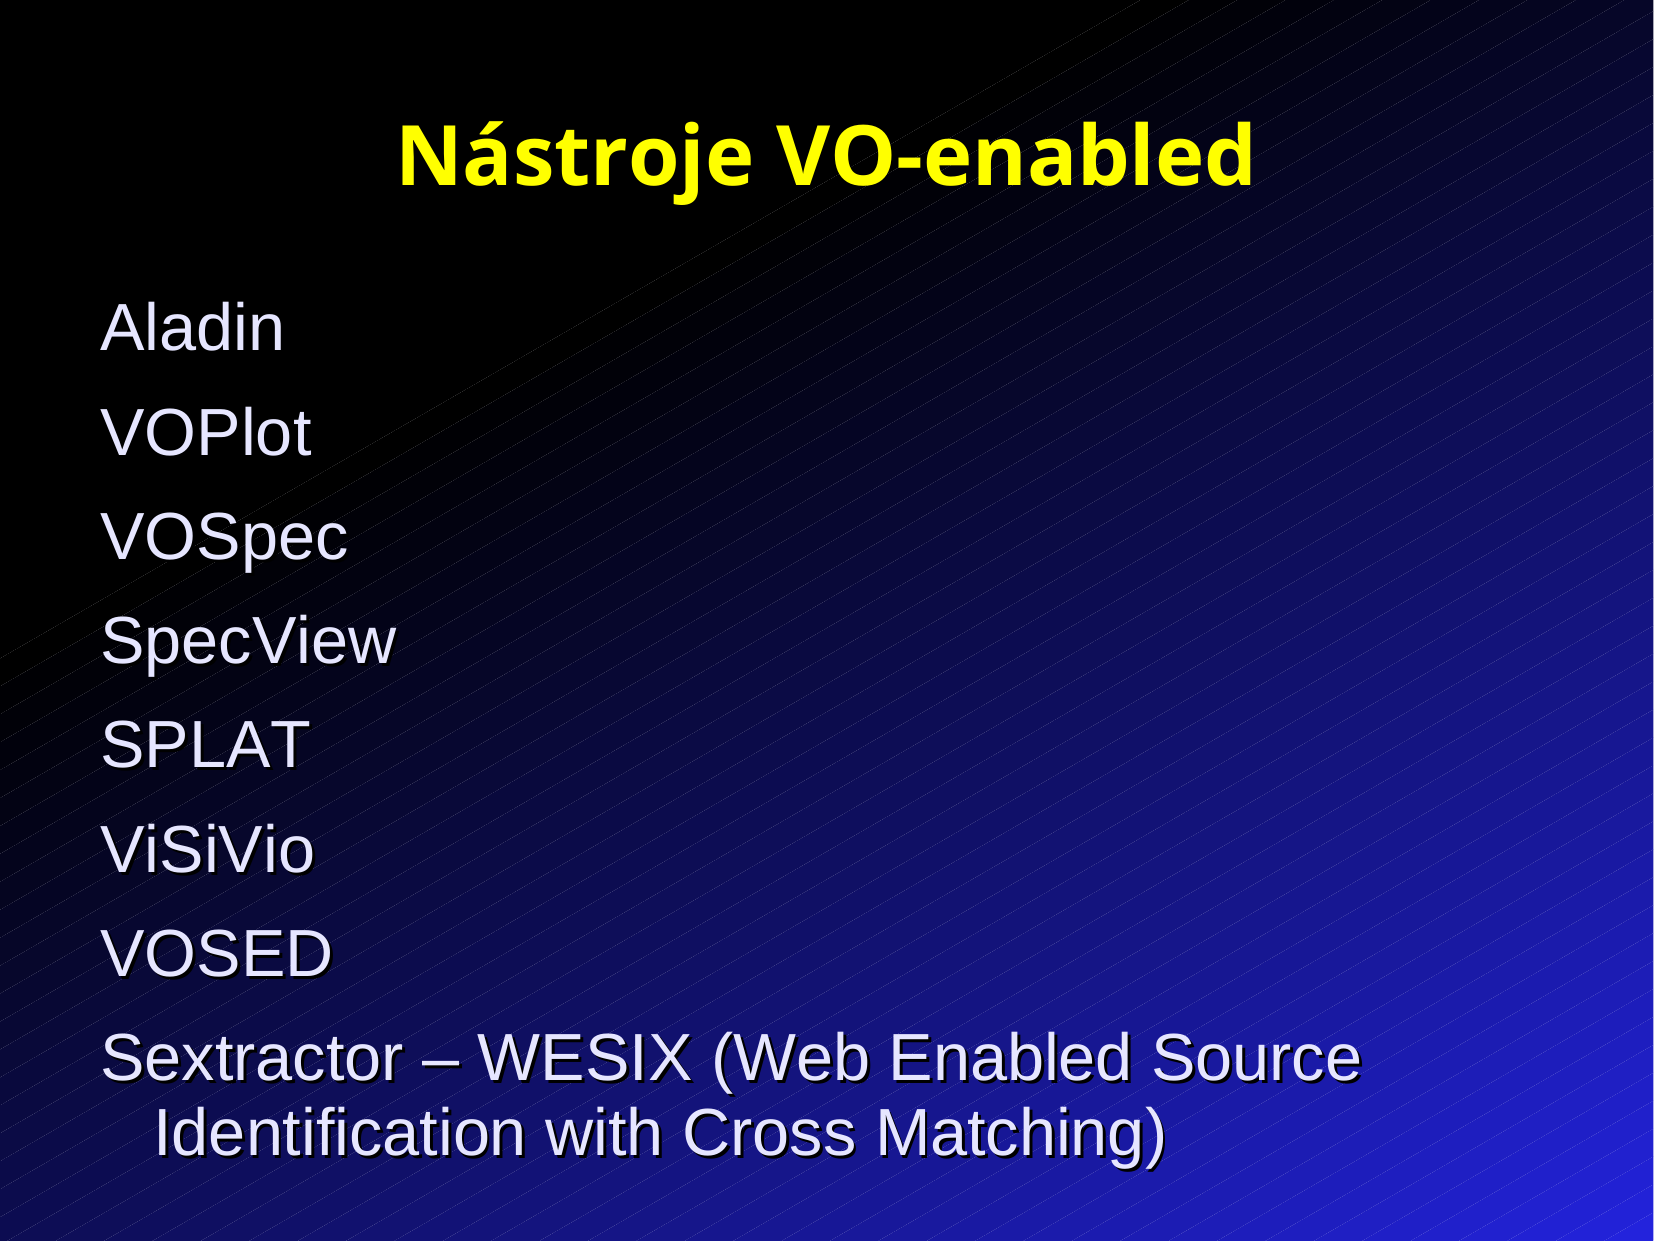

# Nástroje VO-enabled
Aladin
VOPlot
VOSpec
SpecView
SPLAT
ViSiVio
VOSED
Sextractor – WESIX (Web Enabled Source Identification with Cross Matching)